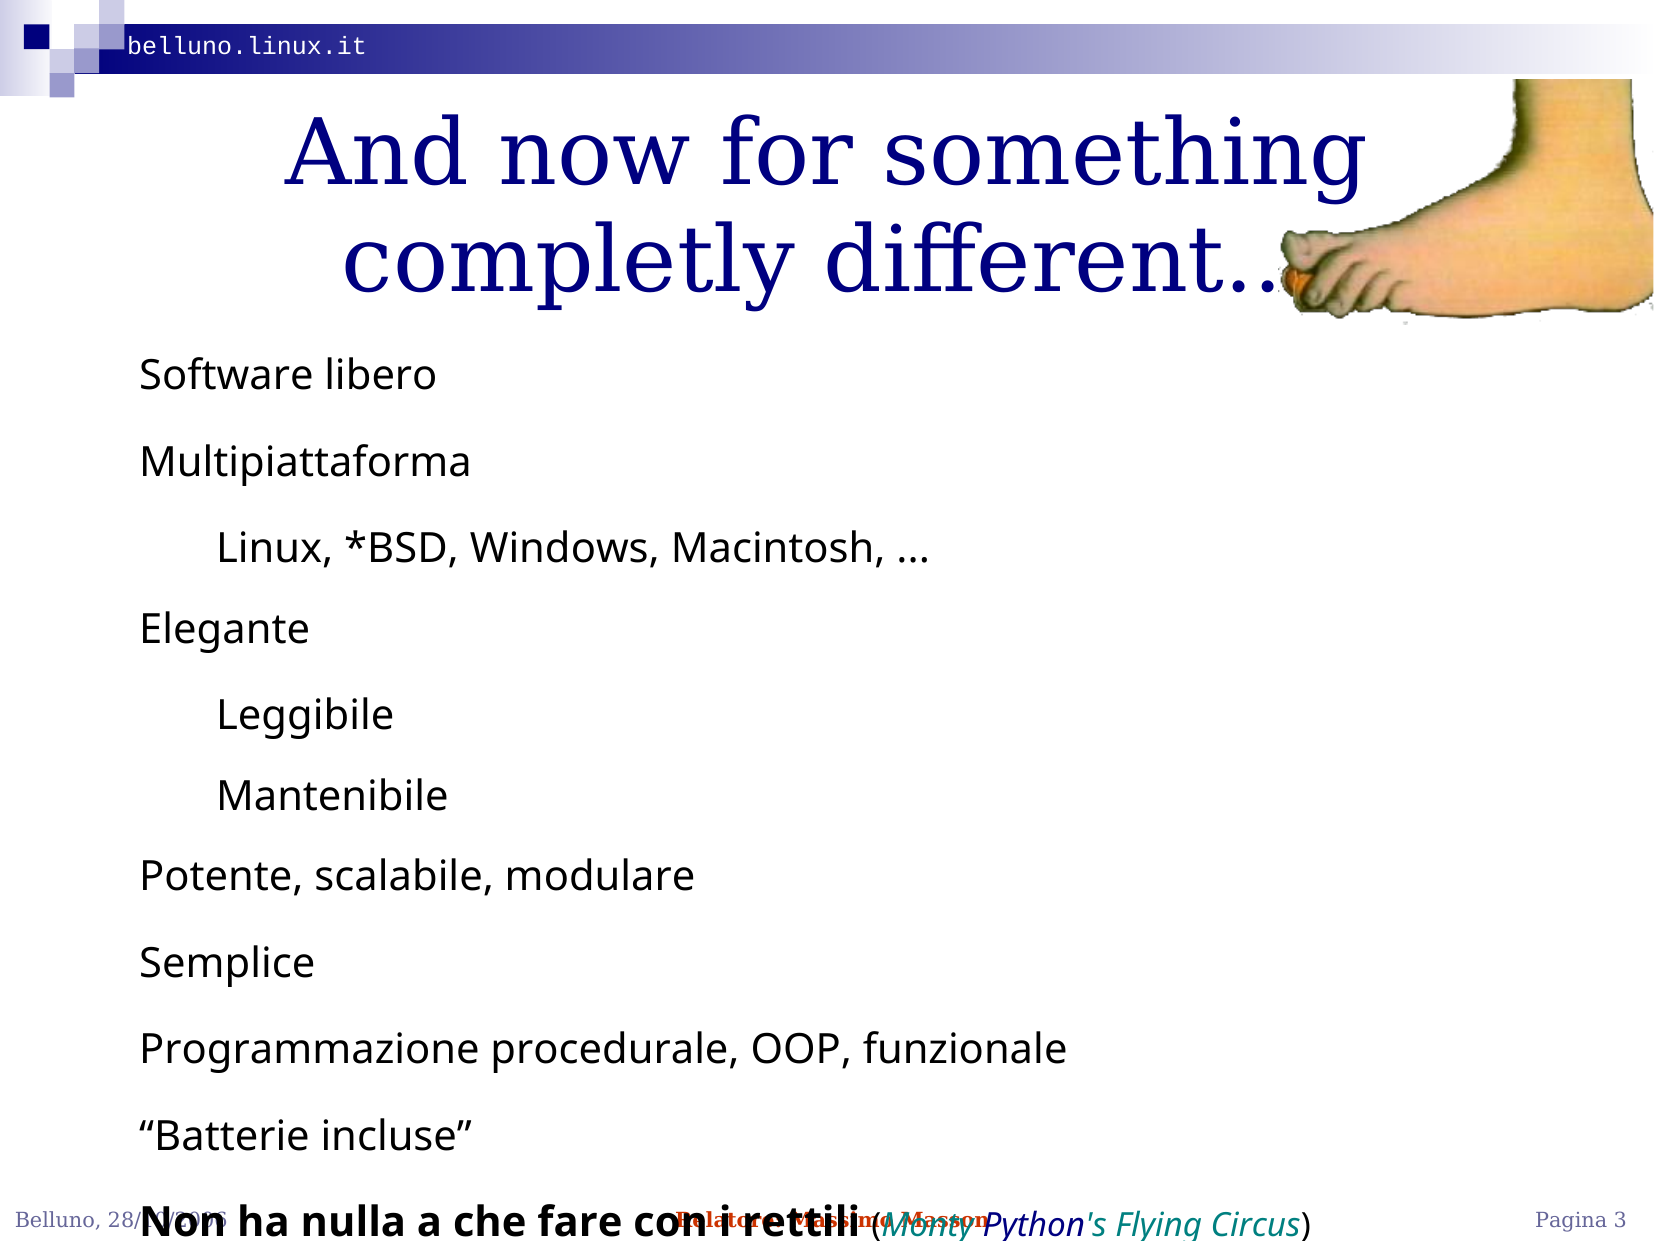

# And now for something completly different...
Software libero
Multipiattaforma
Linux, *BSD, Windows, Macintosh, ...
Elegante
Leggibile
Mantenibile
Potente, scalabile, modulare
Semplice
Programmazione procedurale, OOP, funzionale
“Batterie incluse”
Non ha nulla a che fare con i rettili (Monty Python's Flying Circus)